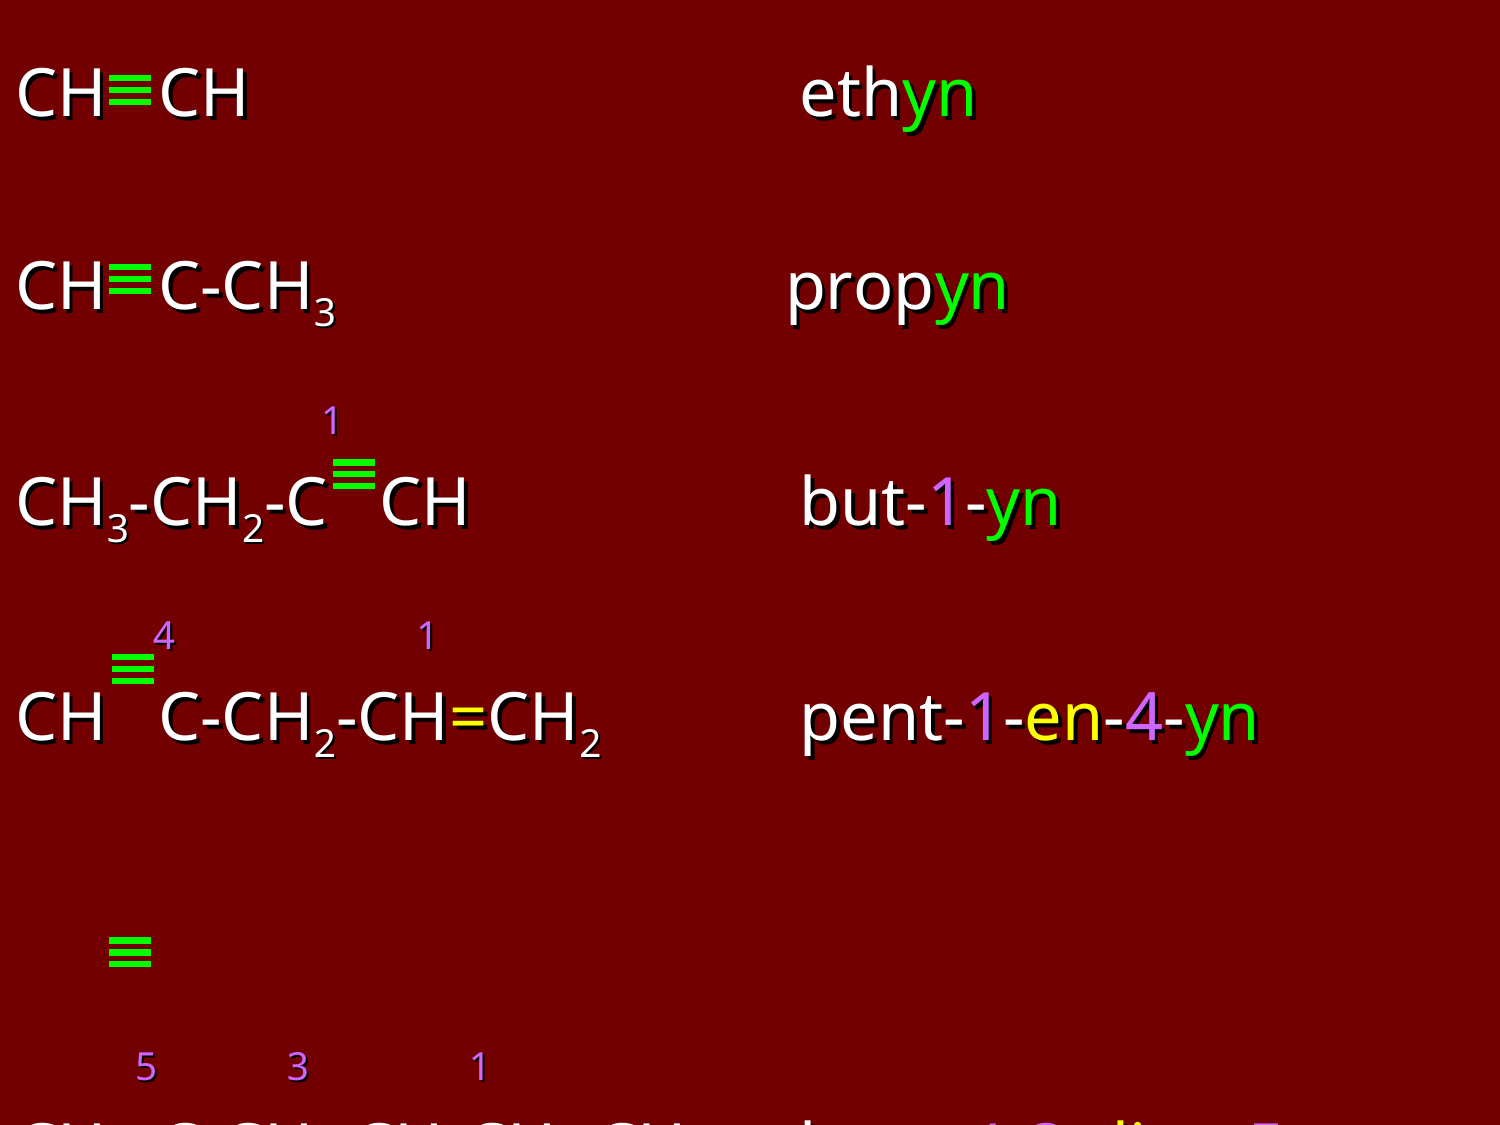

#
CH CH				 ethyn
CH C-CH3			 propyn
 1
CH3-CH2-C CH 		 but-1-yn
 4 1
CH C-CH2-CH=CH2		 pent-1-en-4-yn
 5 3 1
CH C-CH=CH-CH=CH2	 hexa-1,3-dien-5-yn